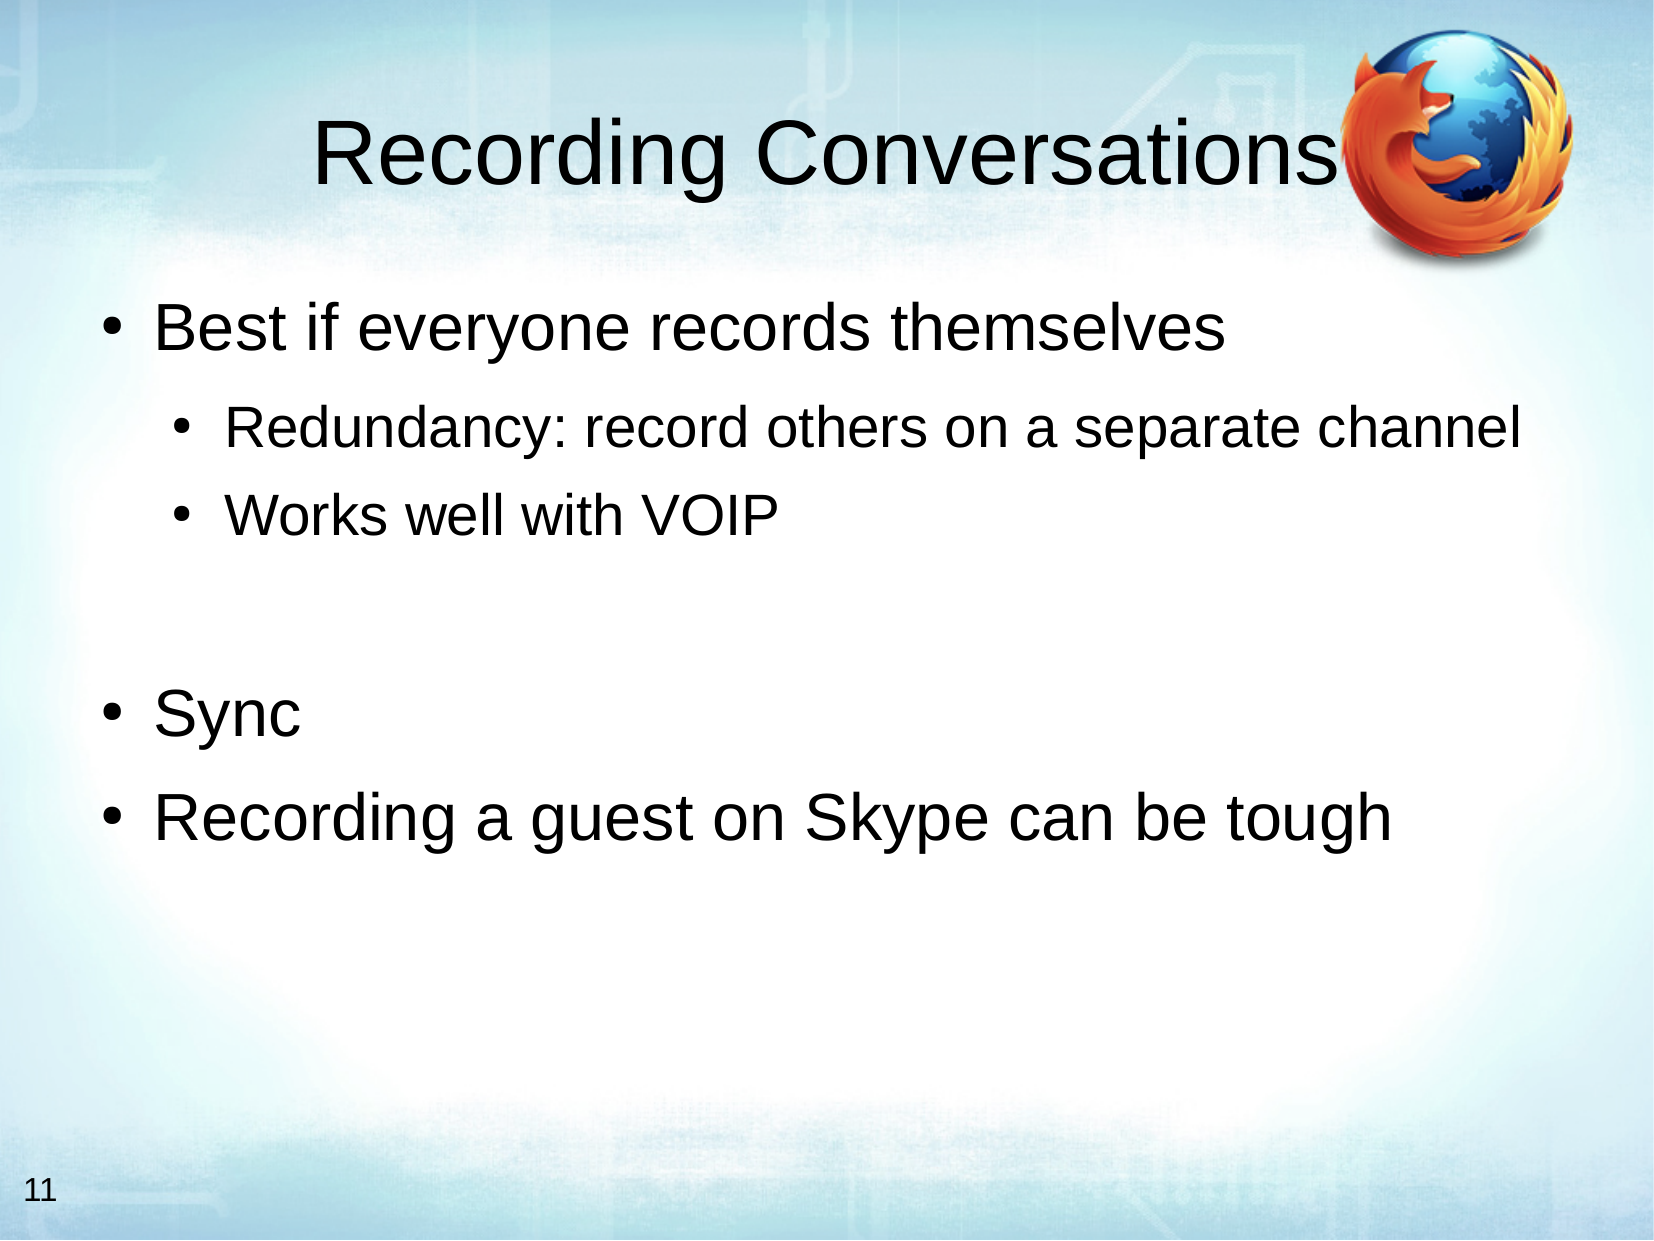

# Recording Conversations
Best if everyone records themselves
Redundancy: record others on a separate channel
Works well with VOIP
Sync
Recording a guest on Skype can be tough